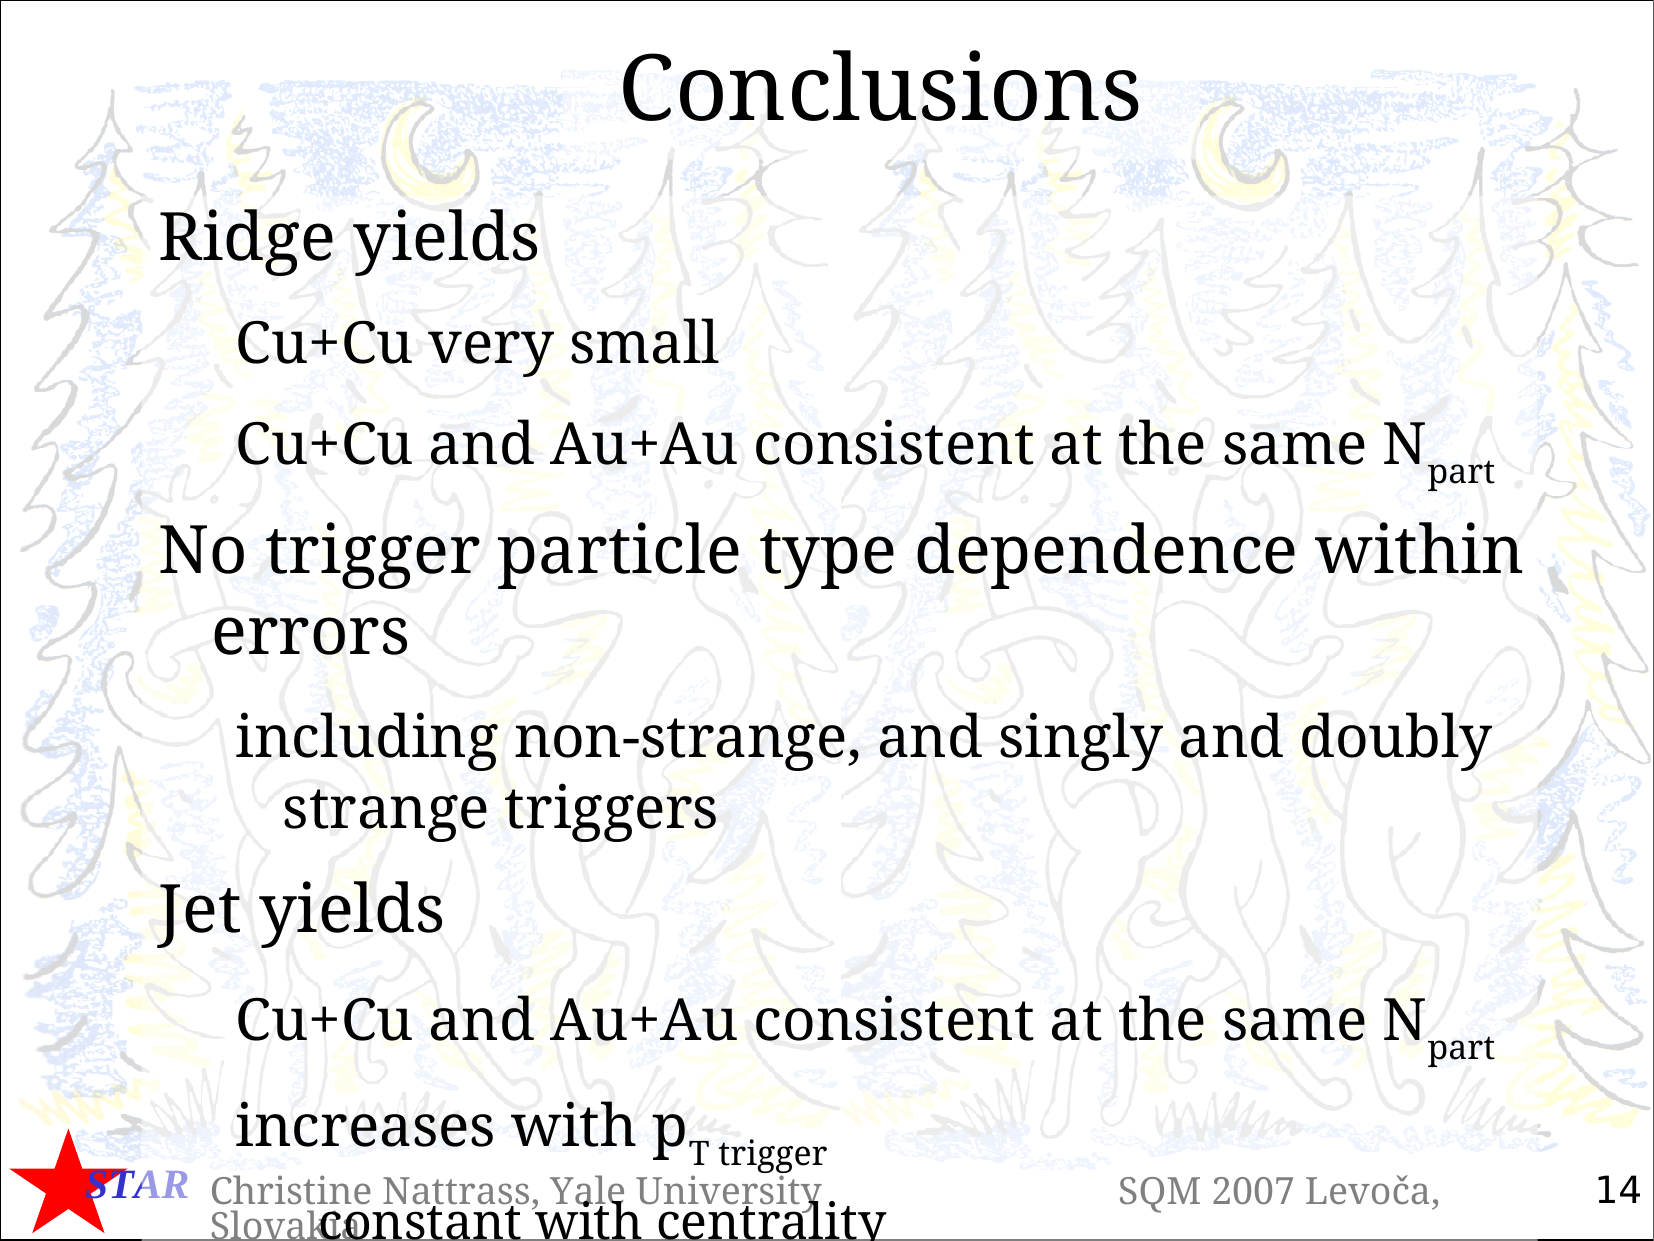

# Conclusions
Ridge yields
Cu+Cu very small
Cu+Cu and Au+Au consistent at the same Npart
No trigger particle type dependence within errors
including non-strange, and singly and doubly strange triggers
Jet yields
Cu+Cu and Au+Au consistent at the same Npart
increases with pT trigger
constant with centrality
independent of system